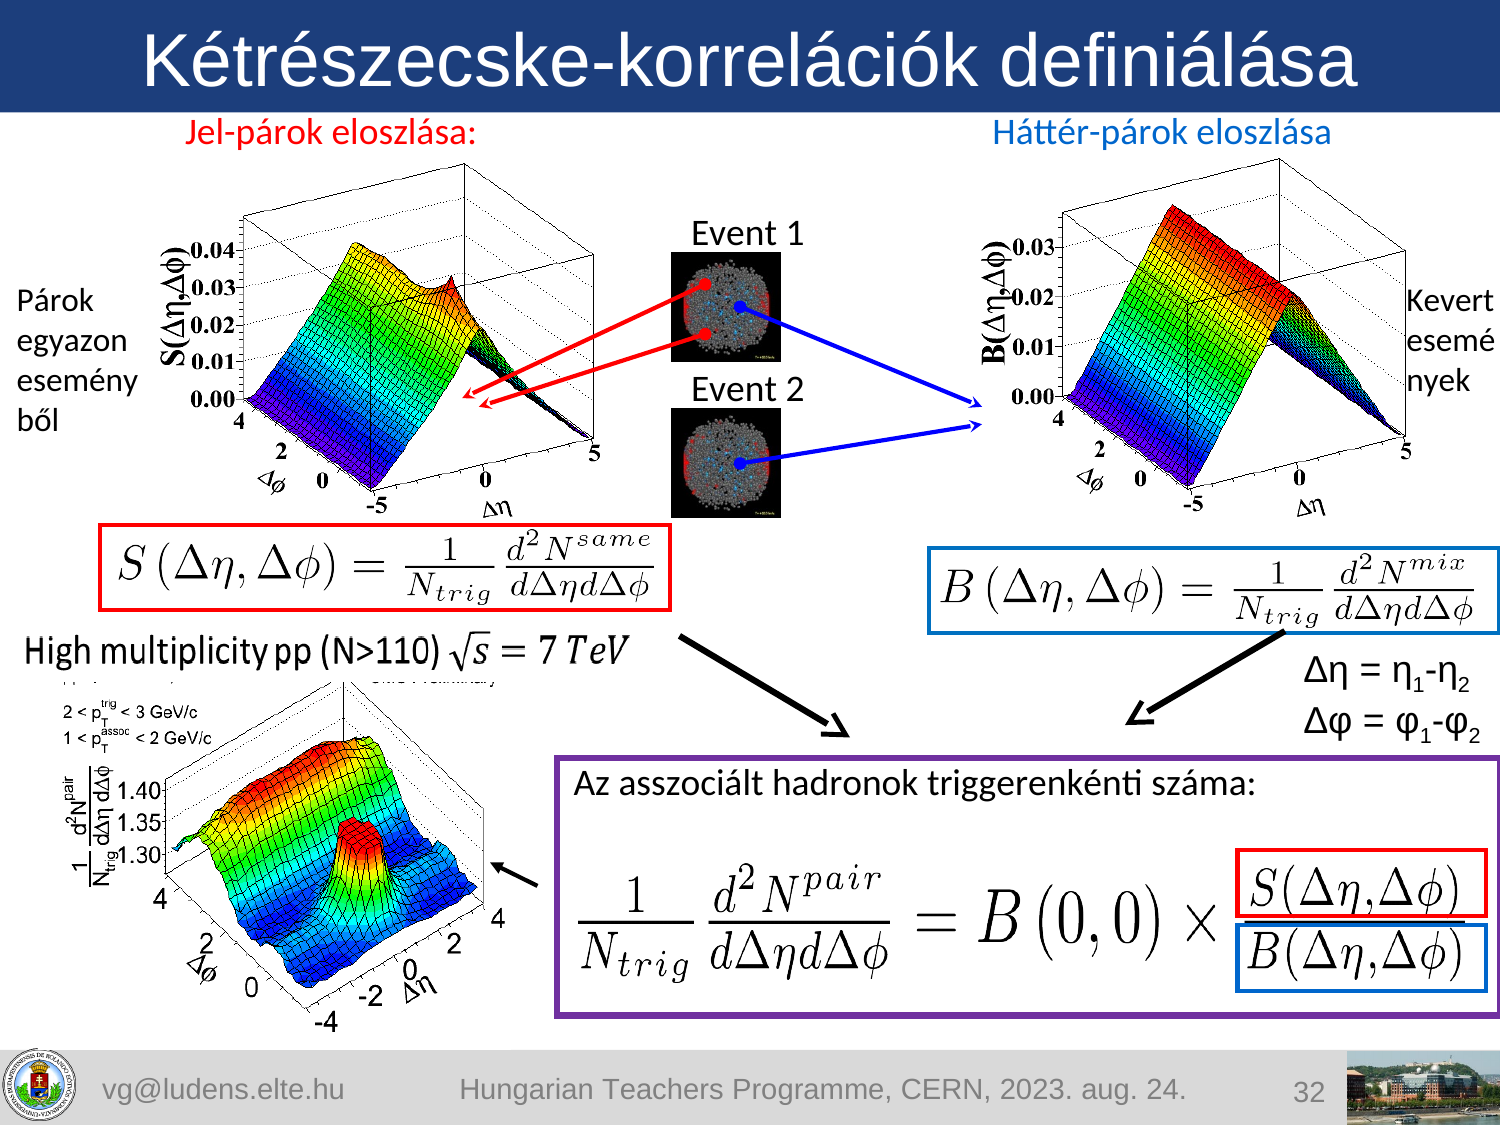

# Kétrészecske-korrelációk definiálása
Jel-párok eloszlása:
Háttér-párok eloszlása
Event 1
Párok egyazon eseményből
Kevert események
Event 2
Δη = η1-η2
Δφ = φ1-φ2
Az asszociált hadronok triggerenkénti száma:
32